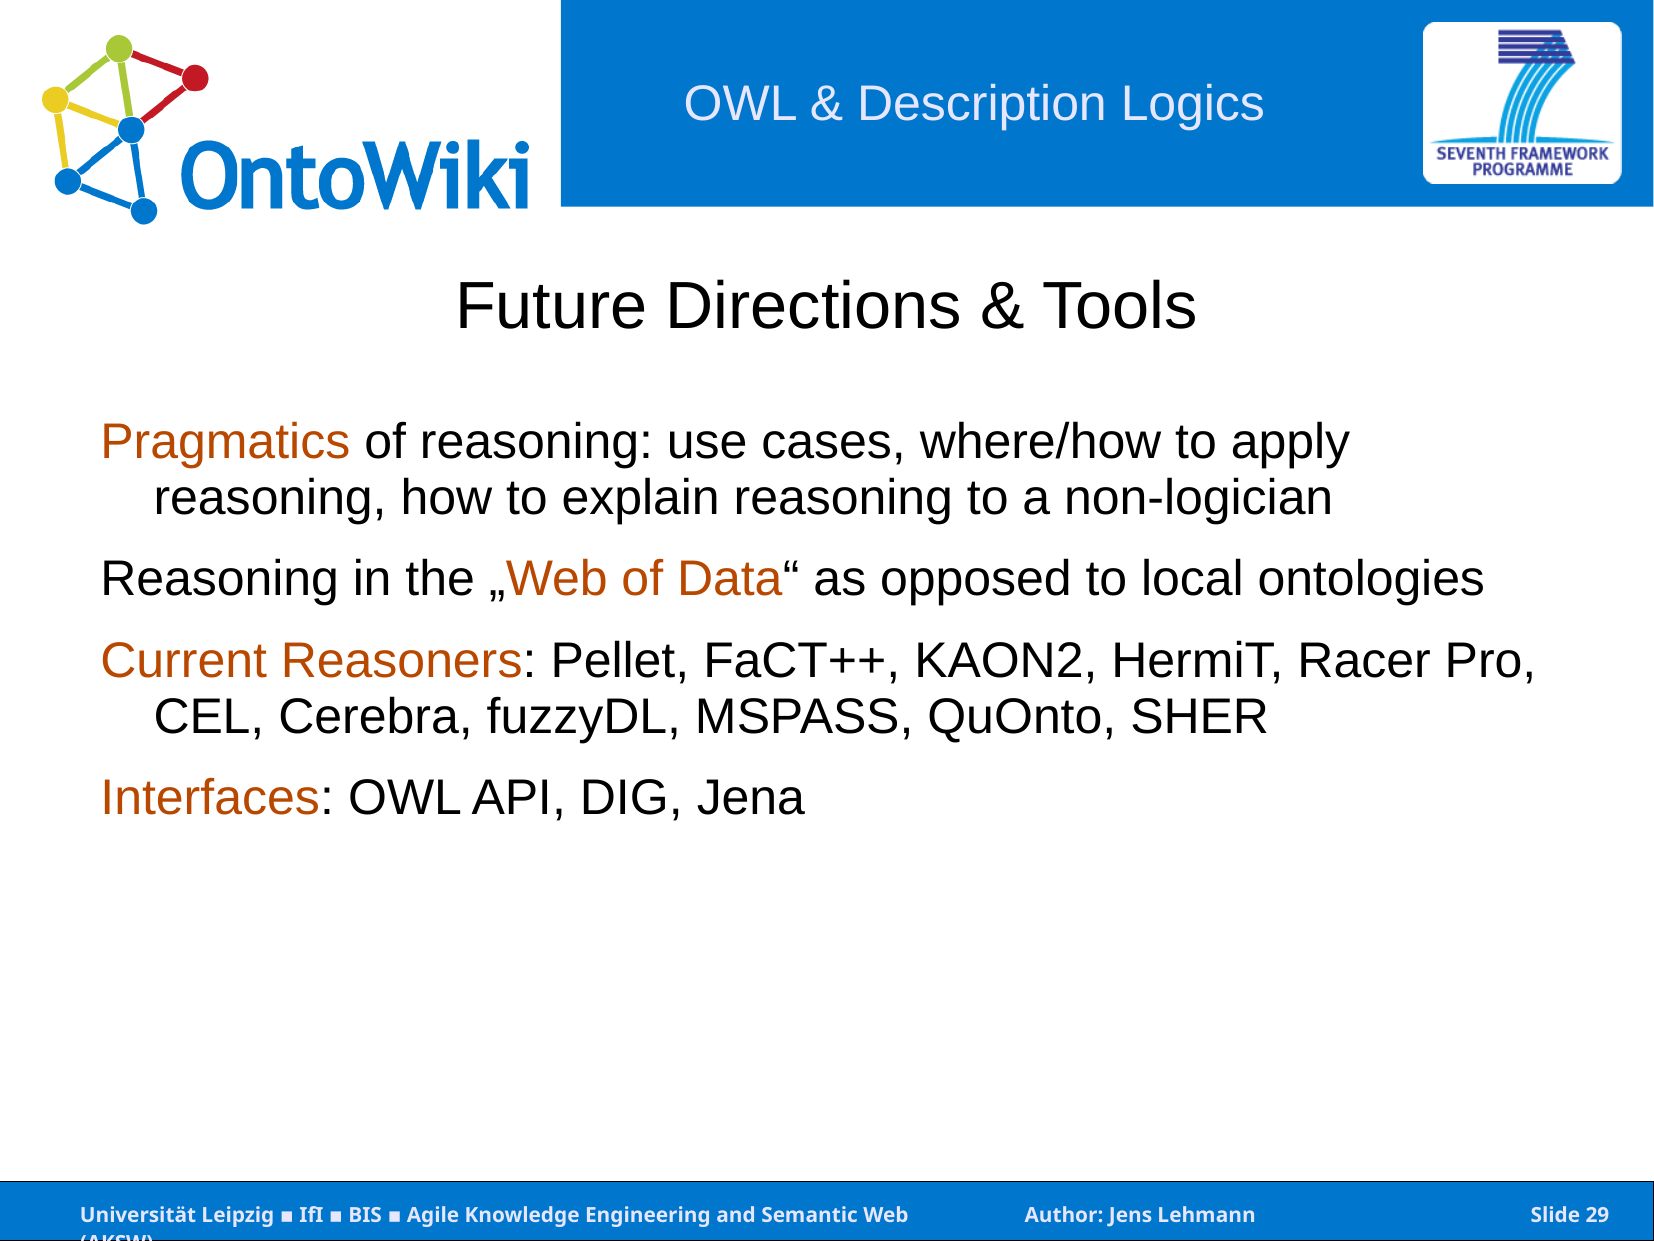

# Future Directions & Tools
Pragmatics of reasoning: use cases, where/how to apply reasoning, how to explain reasoning to a non-logician
Reasoning in the „Web of Data“ as opposed to local ontologies
Current Reasoners: Pellet, FaCT++, KAON2, HermiT, Racer Pro, CEL, Cerebra, fuzzyDL, MSPASS, QuOnto, SHER
Interfaces: OWL API, DIG, Jena